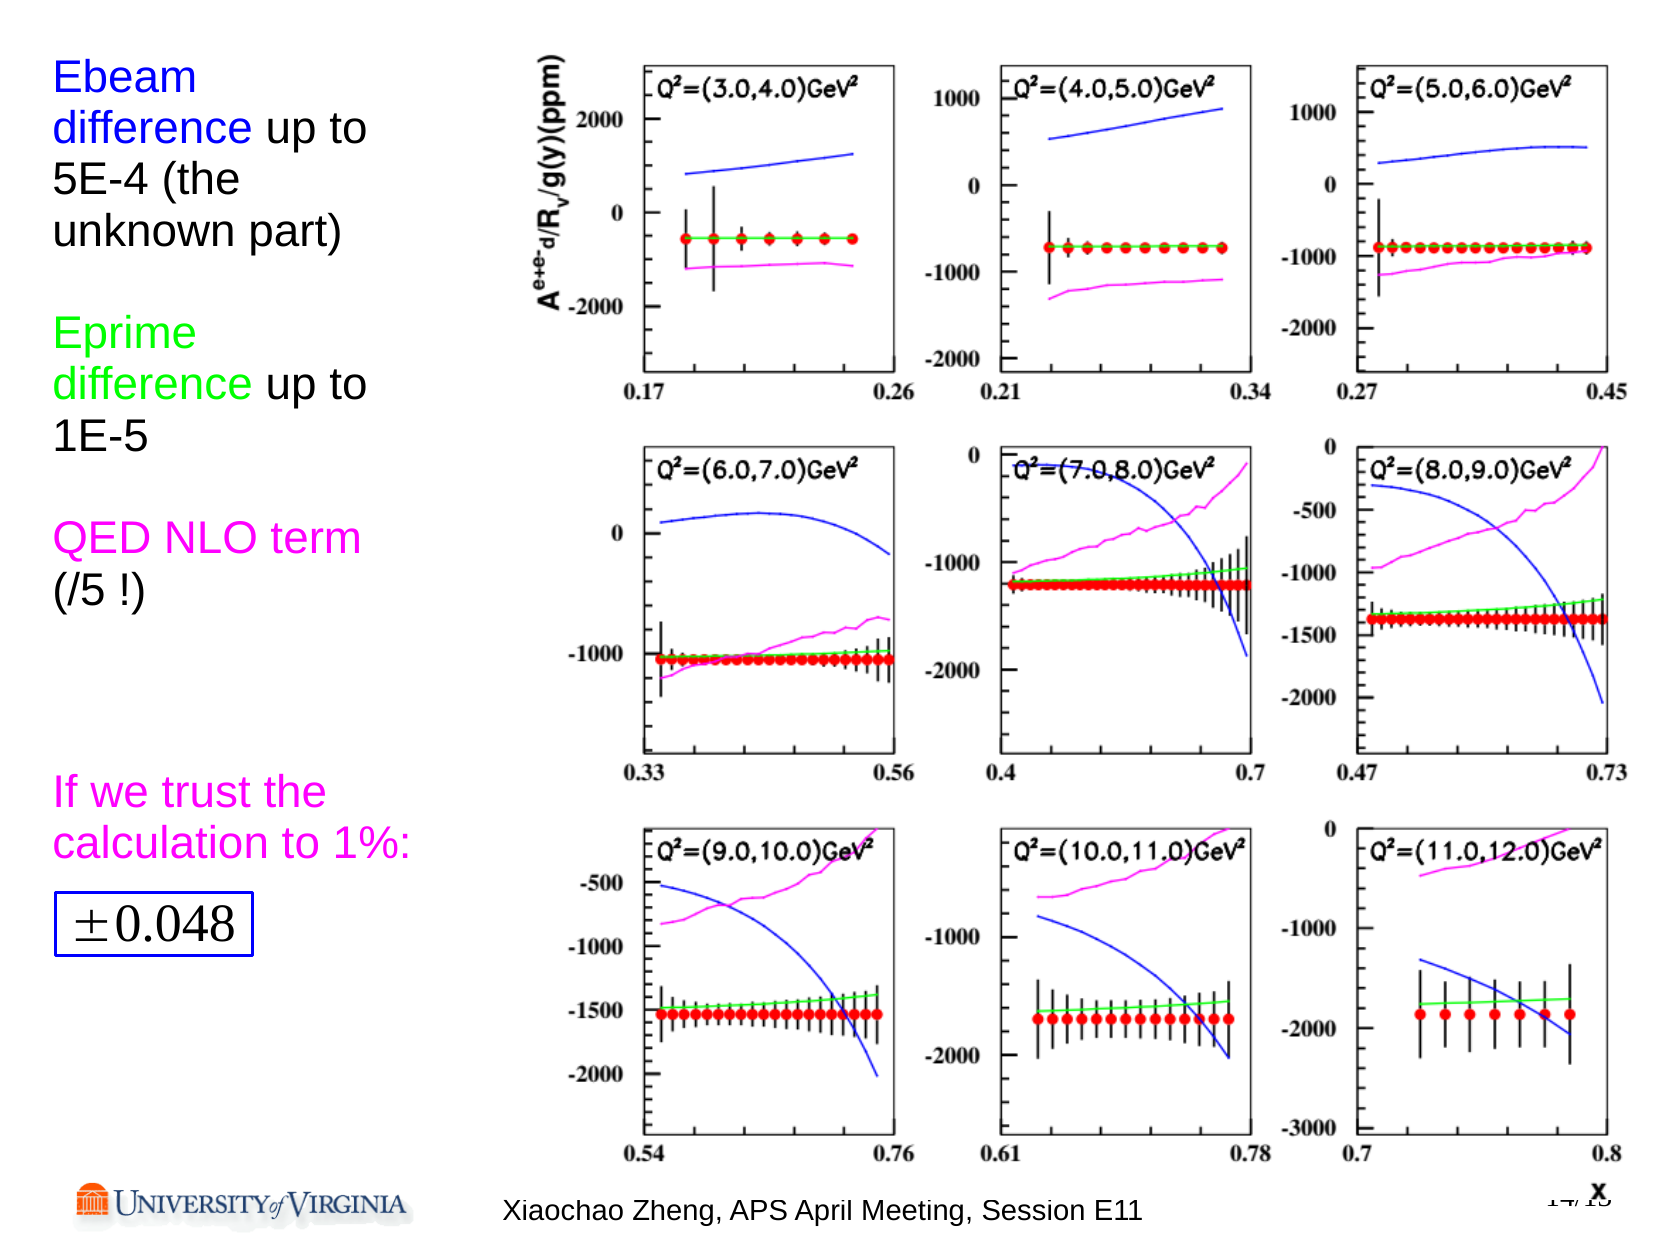

Ebeam difference up to 5E-4 (the unknown part)
Eprime difference up to 1E-5
QED NLO term (/5 !)
If we trust the calculation to 1%: